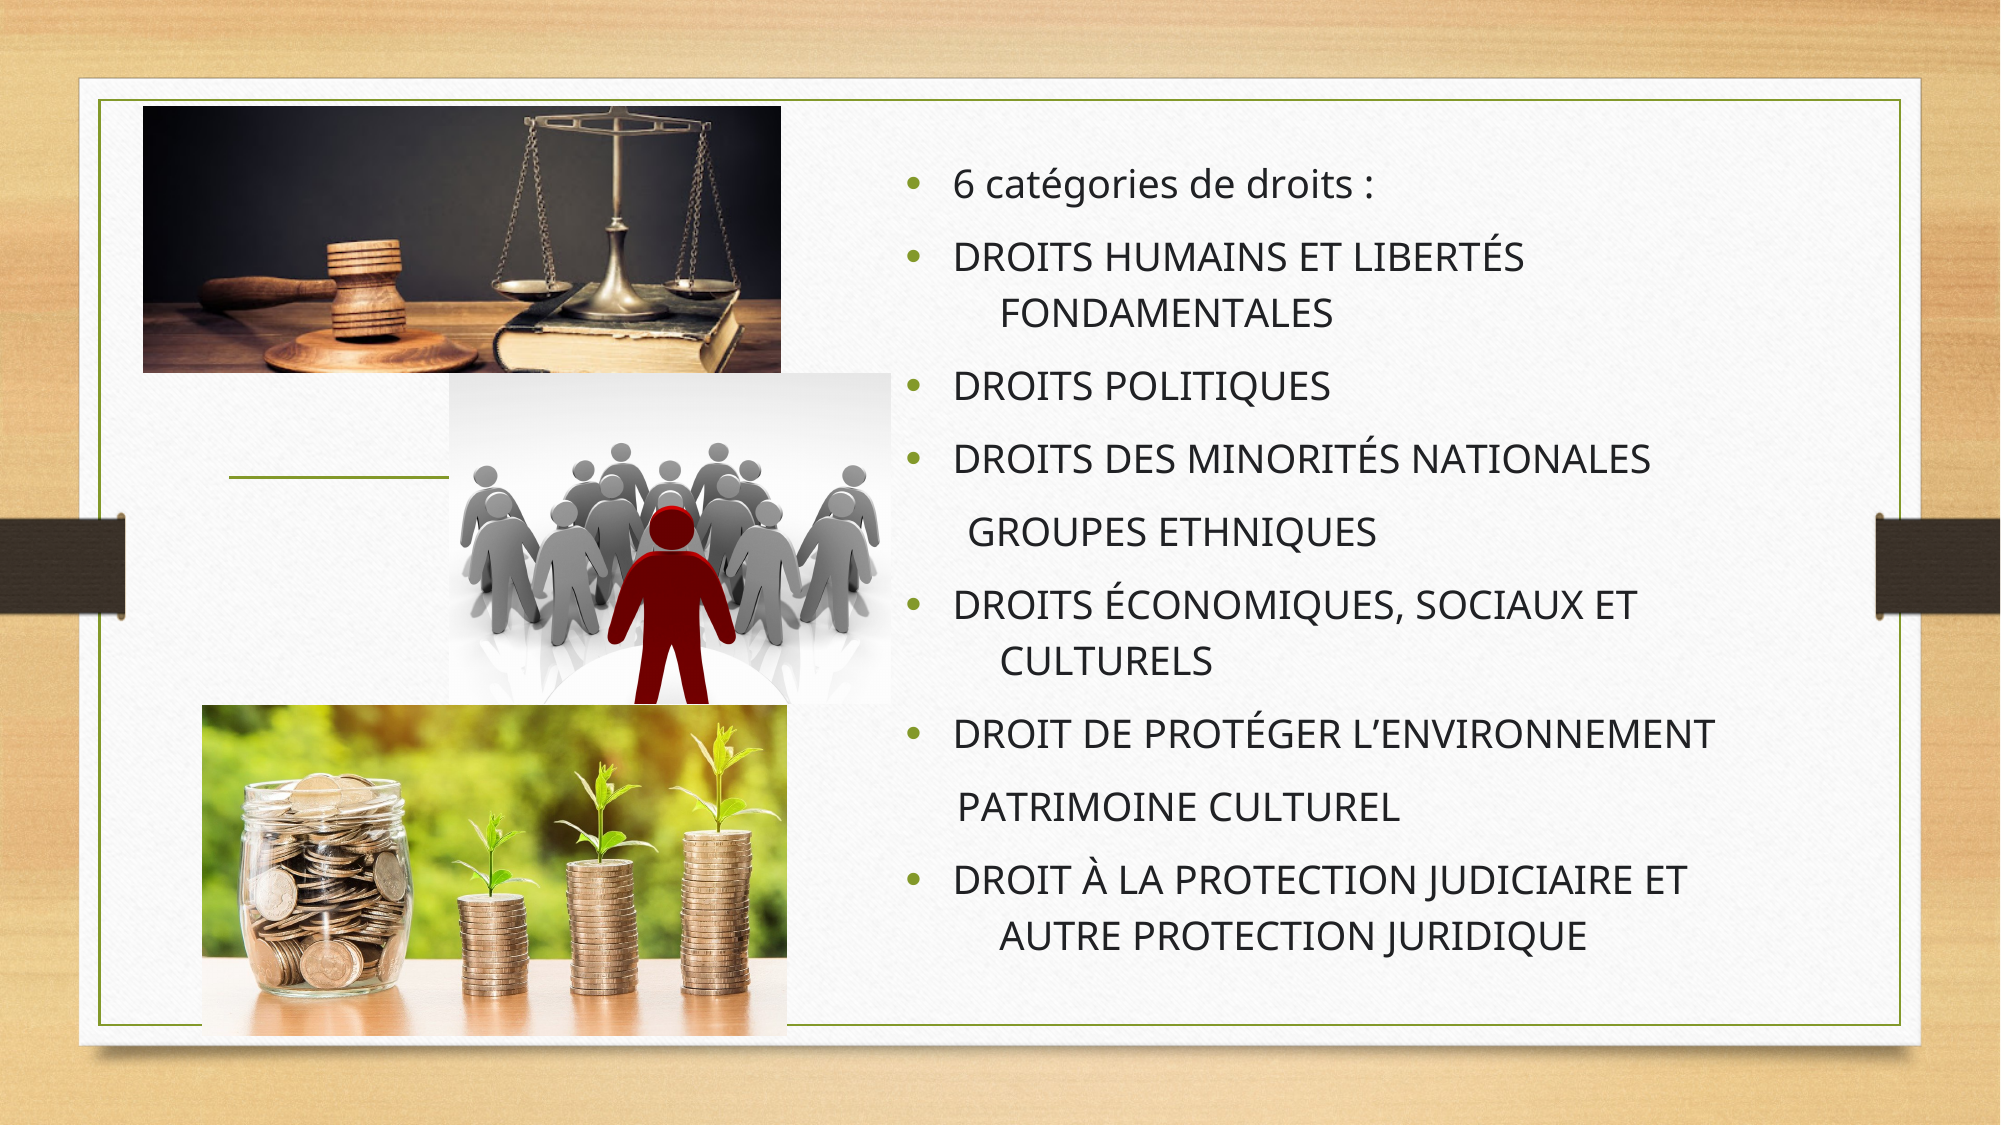

6 catégories de droits :
DROITS HUMAINS ET LIBERTÉS FONDAMENTALES
DROITS POLITIQUES
DROITS DES MINORITÉS NATIONALES
 GROUPES ETHNIQUES
DROITS ÉCONOMIQUES, SOCIAUX ET CULTURELS
DROIT DE PROTÉGER L’ENVIRONNEMENT
 PATRIMOINE CULTUREL
DROIT À LA PROTECTION JUDICIAIRE ET AUTRE PROTECTION JURIDIQUE
#